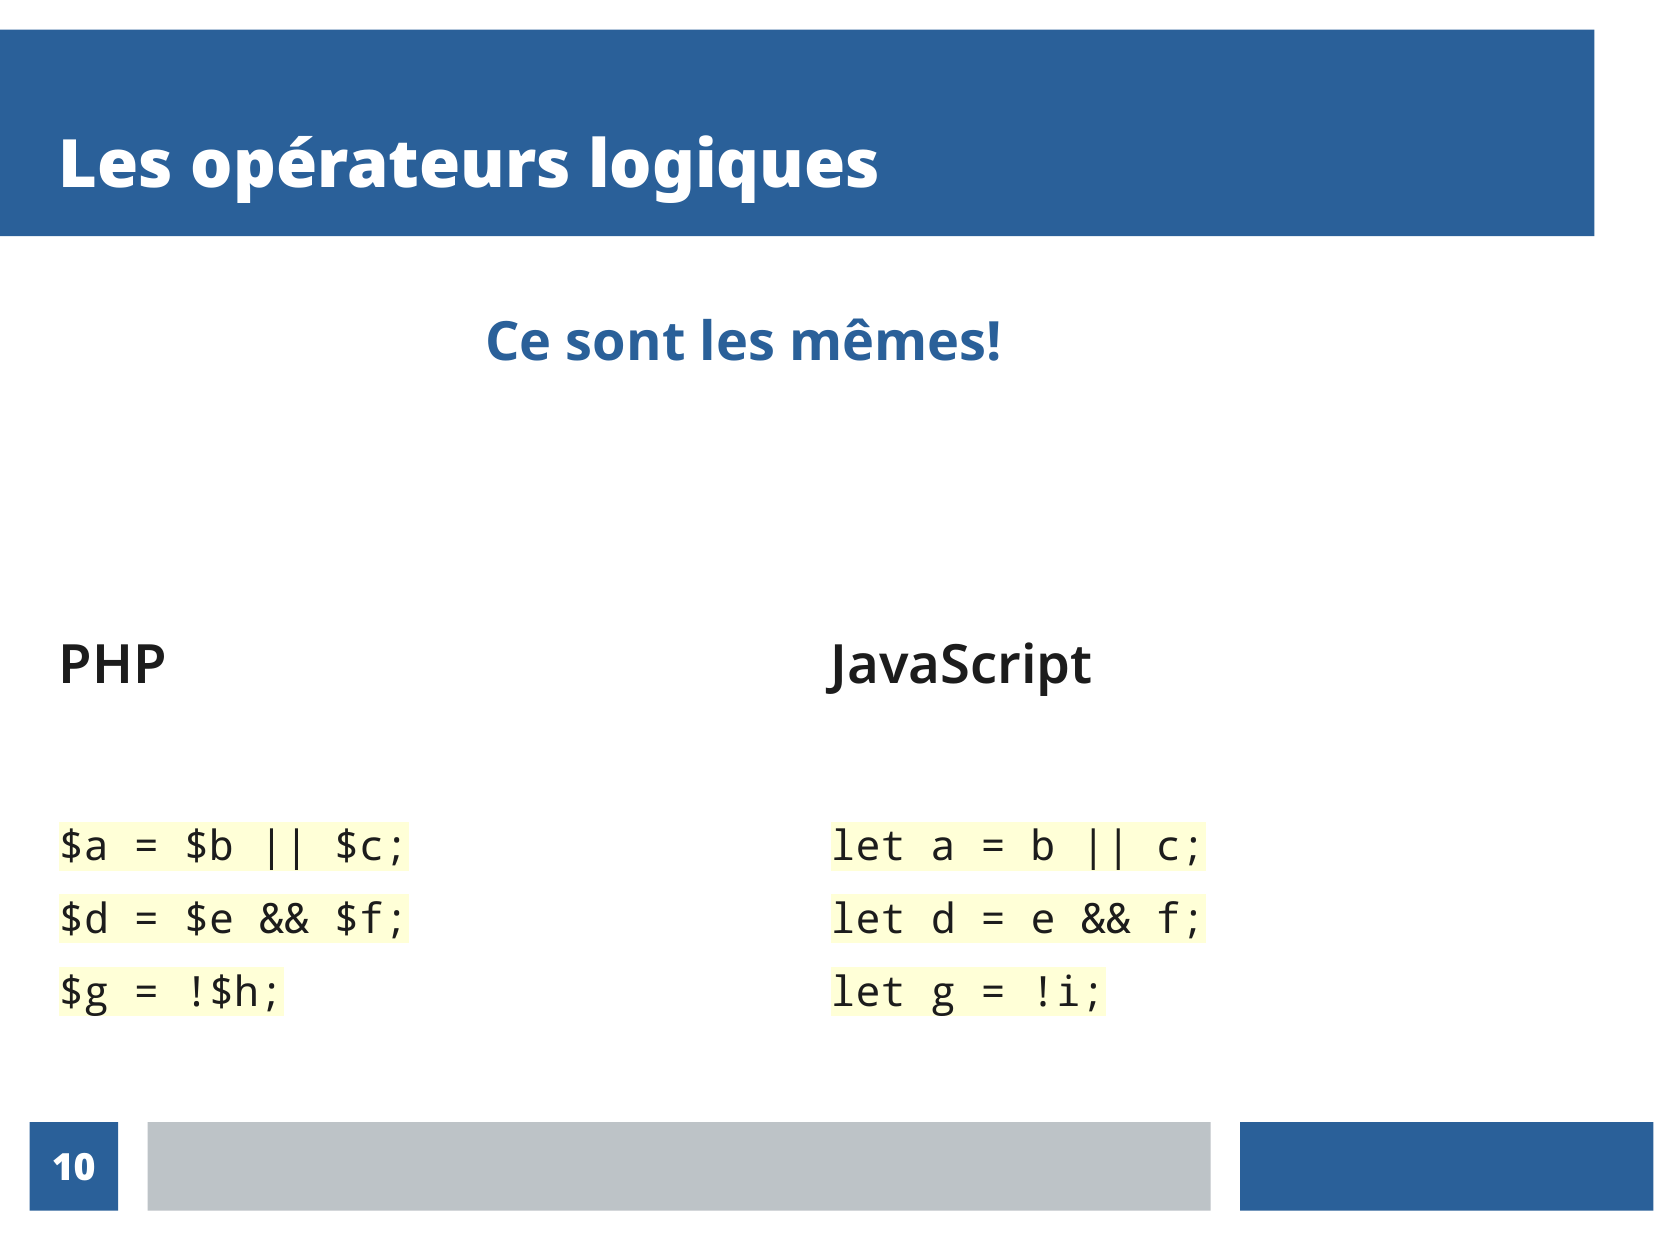

# Les opérateurs logiques
Ce sont les mêmes!
PHP
$a = $b || $c;
$d = $e && $f;
$g = !$h;
JavaScript
let a = b || c;
let d = e && f;
let g = !i;
10